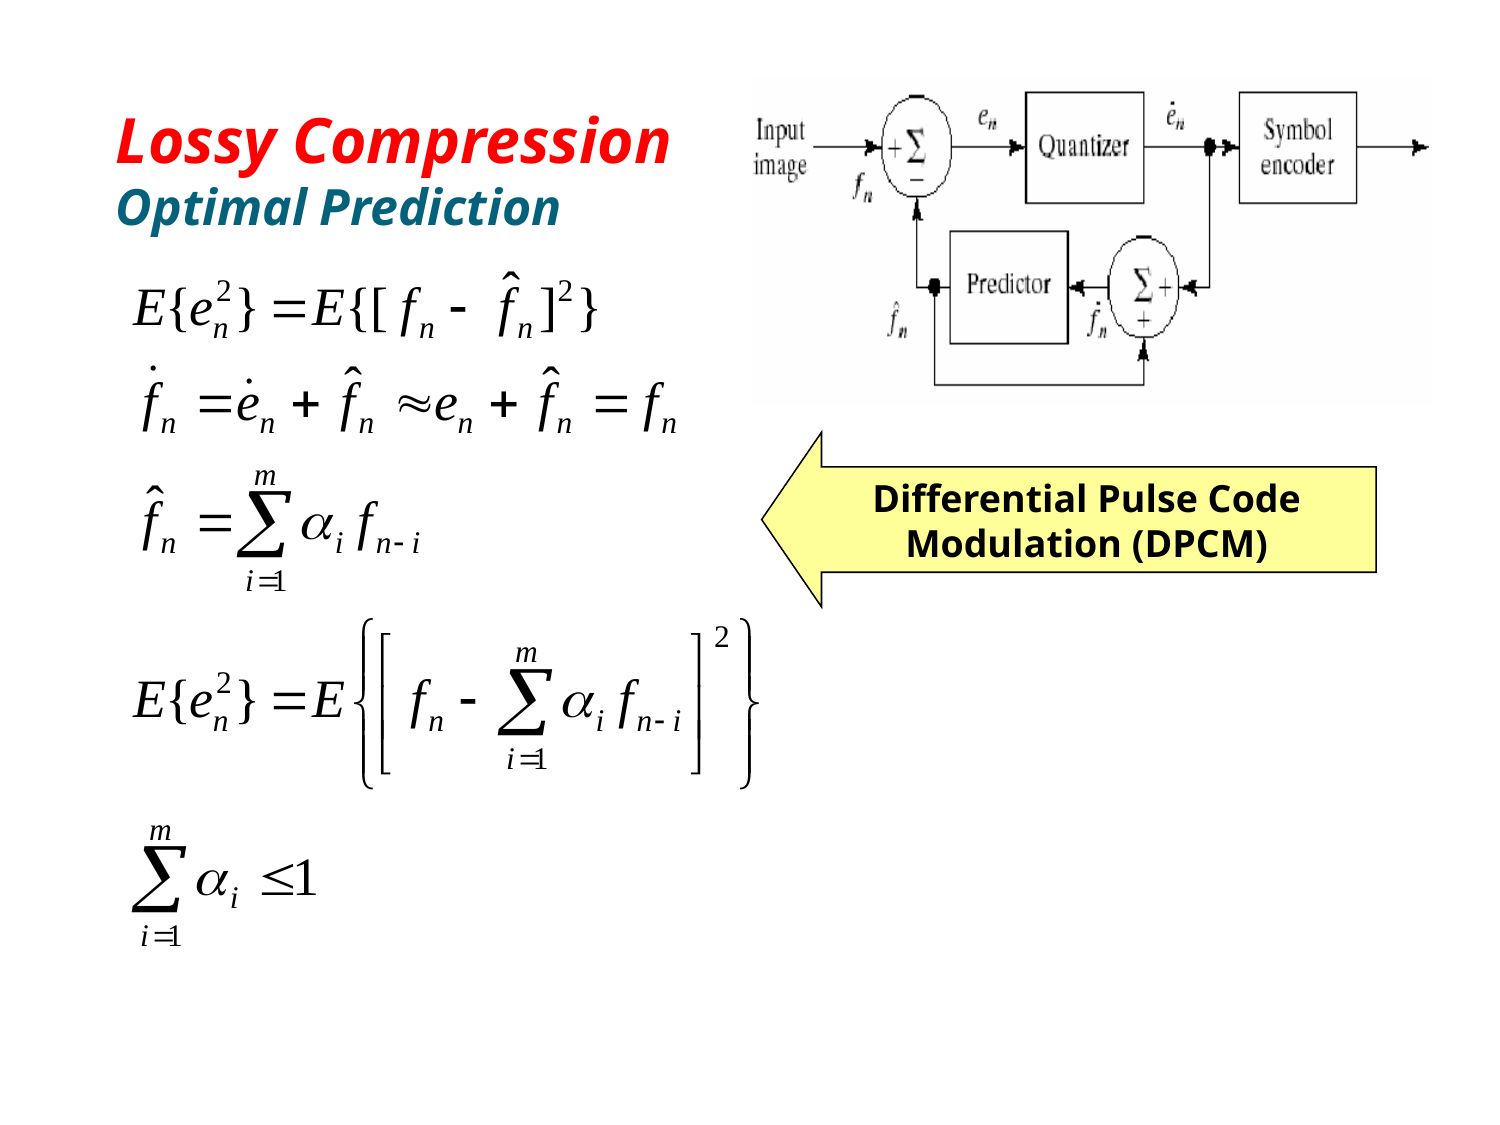

Lossy Compression
Optimal Prediction
Differential Pulse Code Modulation (DPCM)